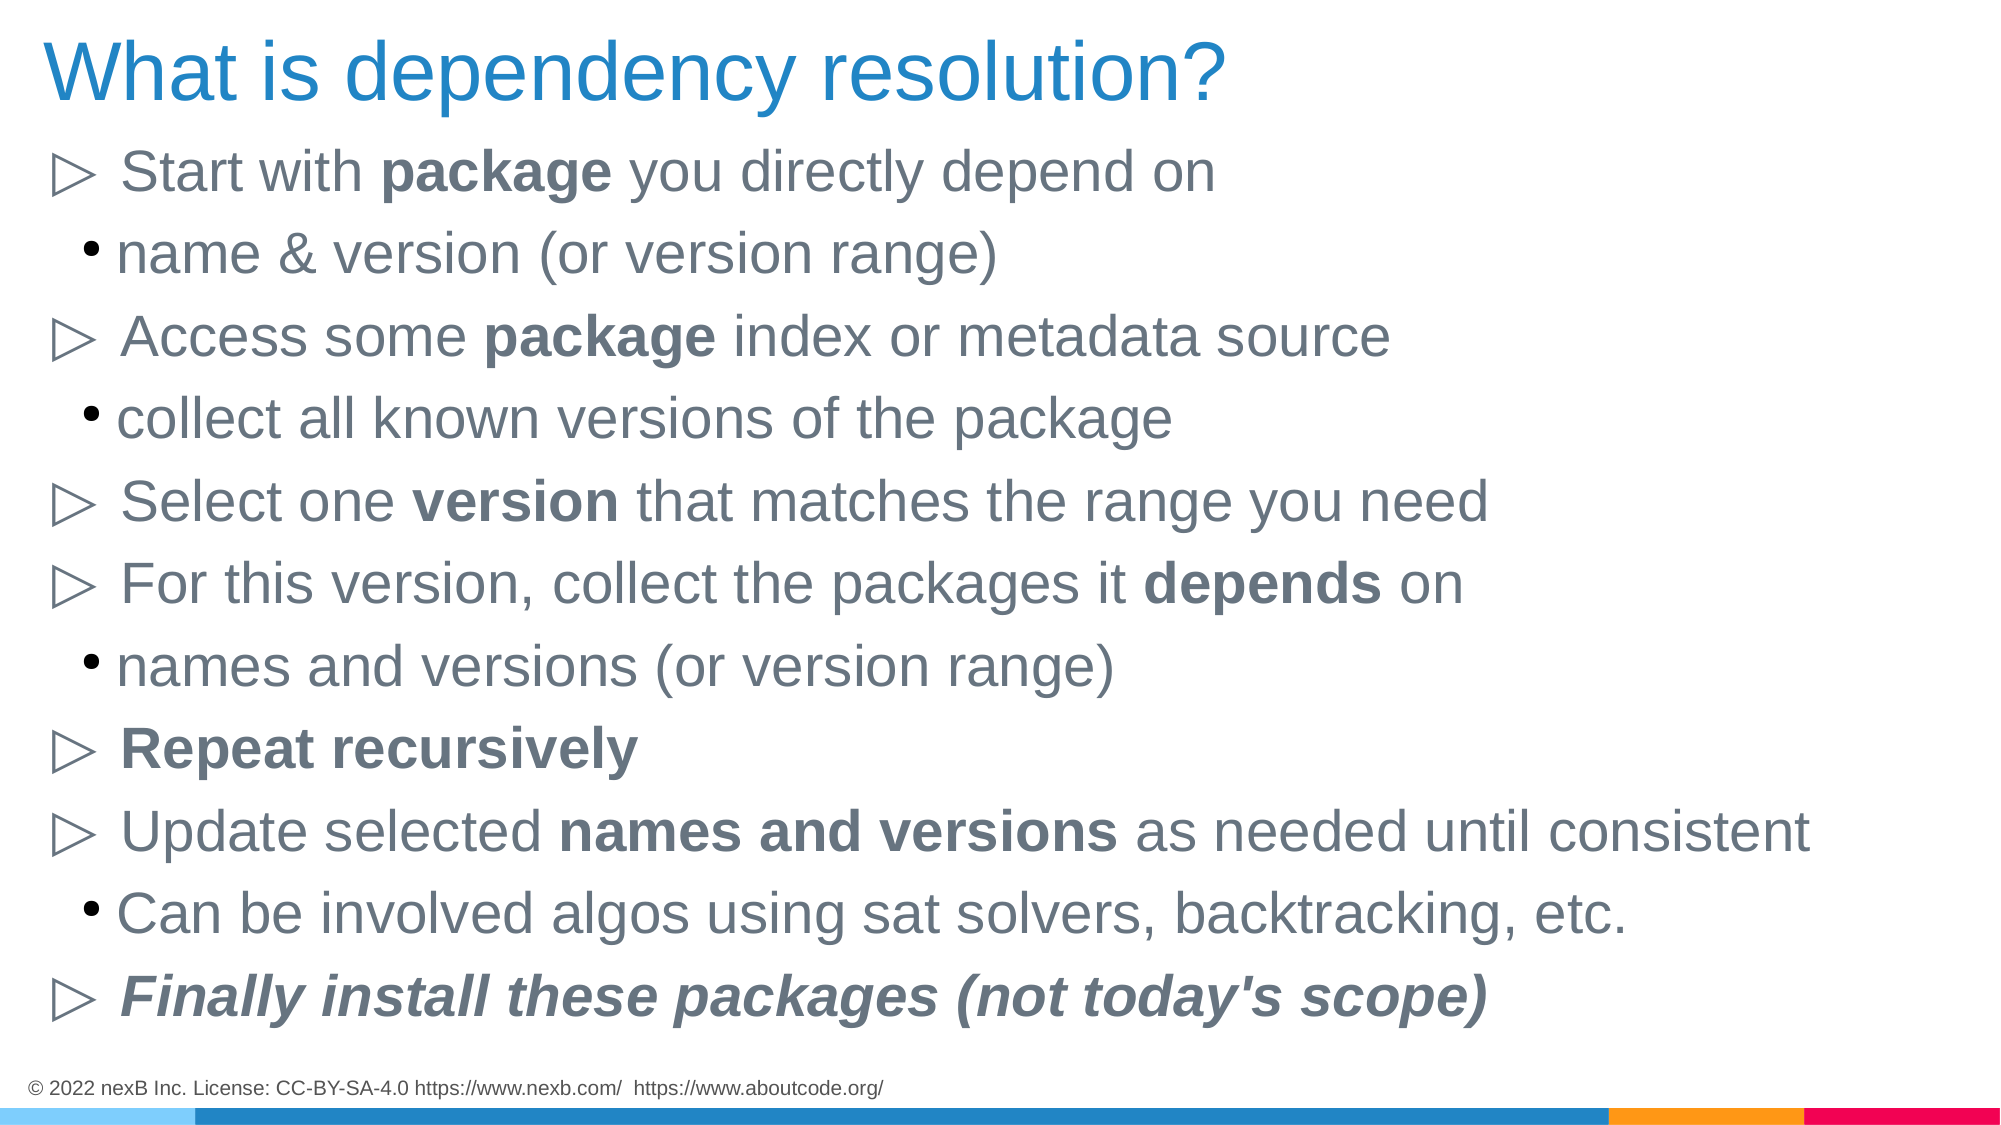

What is dependency resolution?
Start with package you directly depend on
name & version (or version range)
Access some package index or metadata source
collect all known versions of the package
Select one version that matches the range you need
For this version, collect the packages it depends on
names and versions (or version range)
Repeat recursively
Update selected names and versions as needed until consistent
Can be involved algos using sat solvers, backtracking, etc.
Finally install these packages (not today's scope)